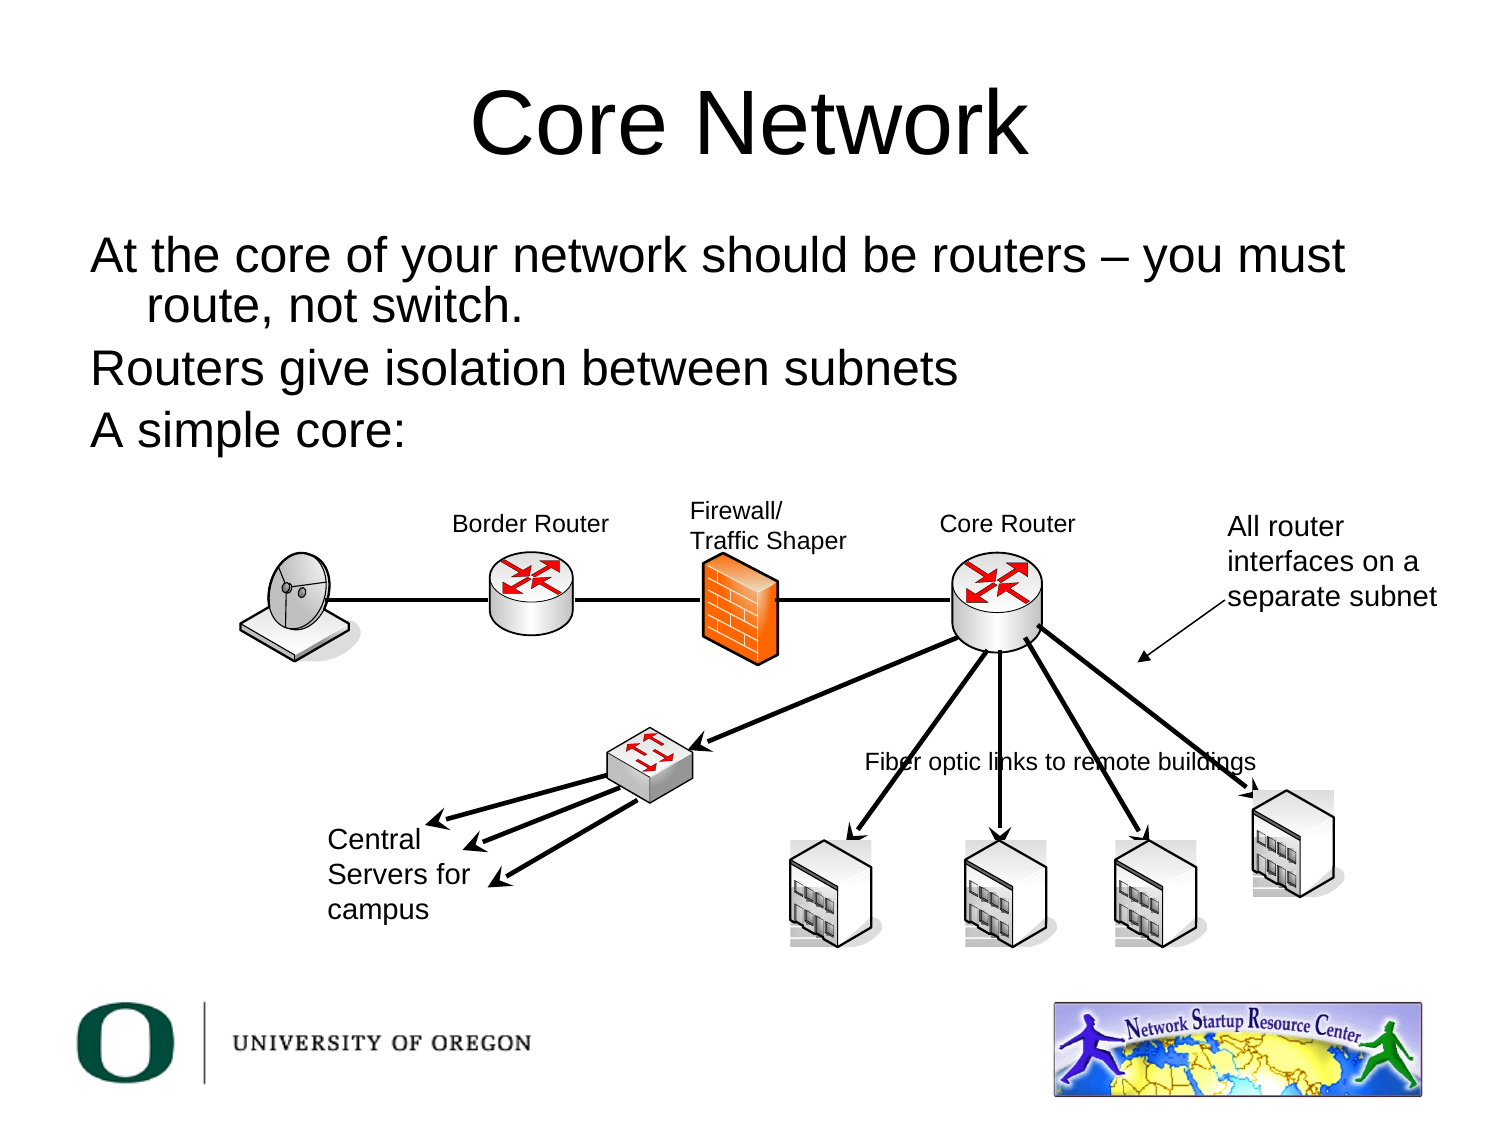

# Core Network
At the core of your network should be routers – you must route, not switch.
Routers give isolation between subnets
A simple core:
Firewall/ Traffic Shaper
Border Router
Core Router
All router interfaces on a separate subnet
Fiber optic links to remote buildings
Central Servers for campus